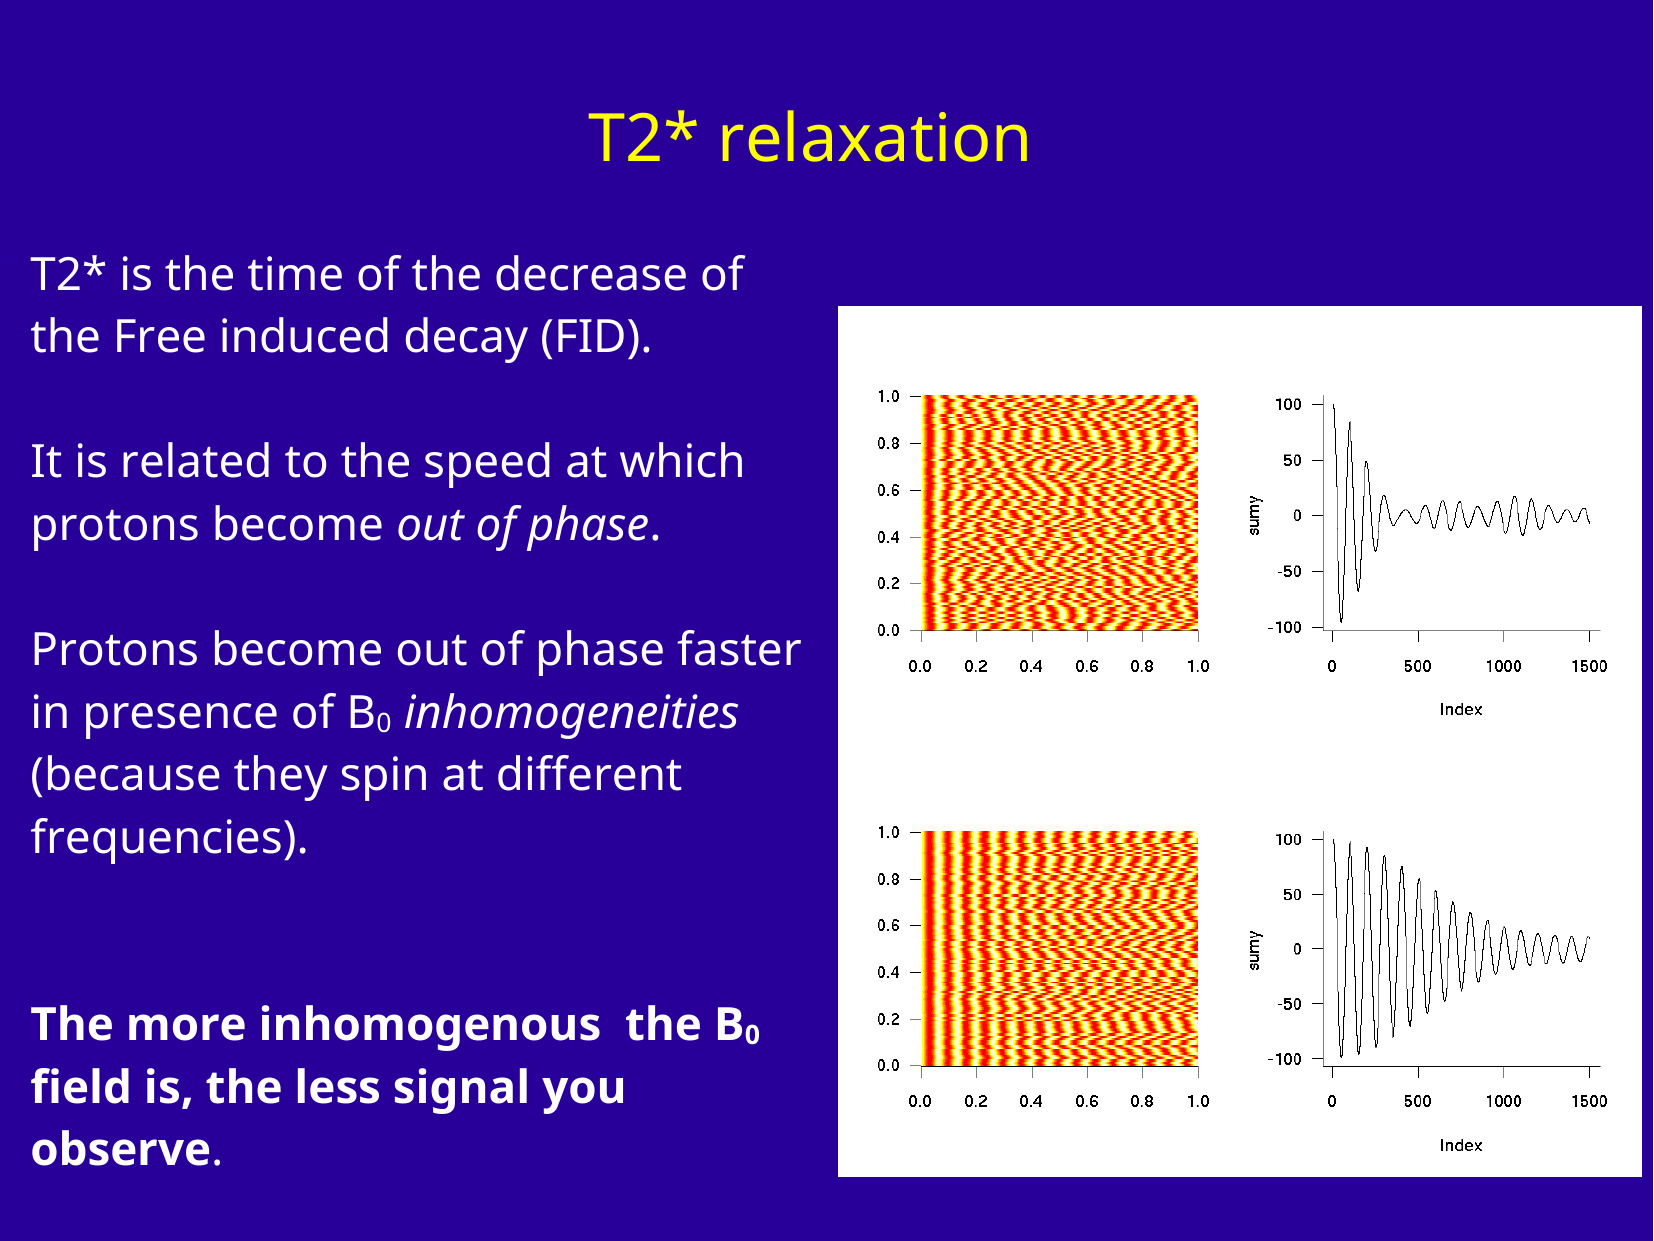

# T2* relaxation
T2* is the time of the decrease of the Free induced decay (FID).
It is related to the speed at which protons become out of phase.
Protons become out of phase faster in presence of B0 inhomogeneities (because they spin at different frequencies).
The more inhomogenous the B0 field is, the less signal you observe.